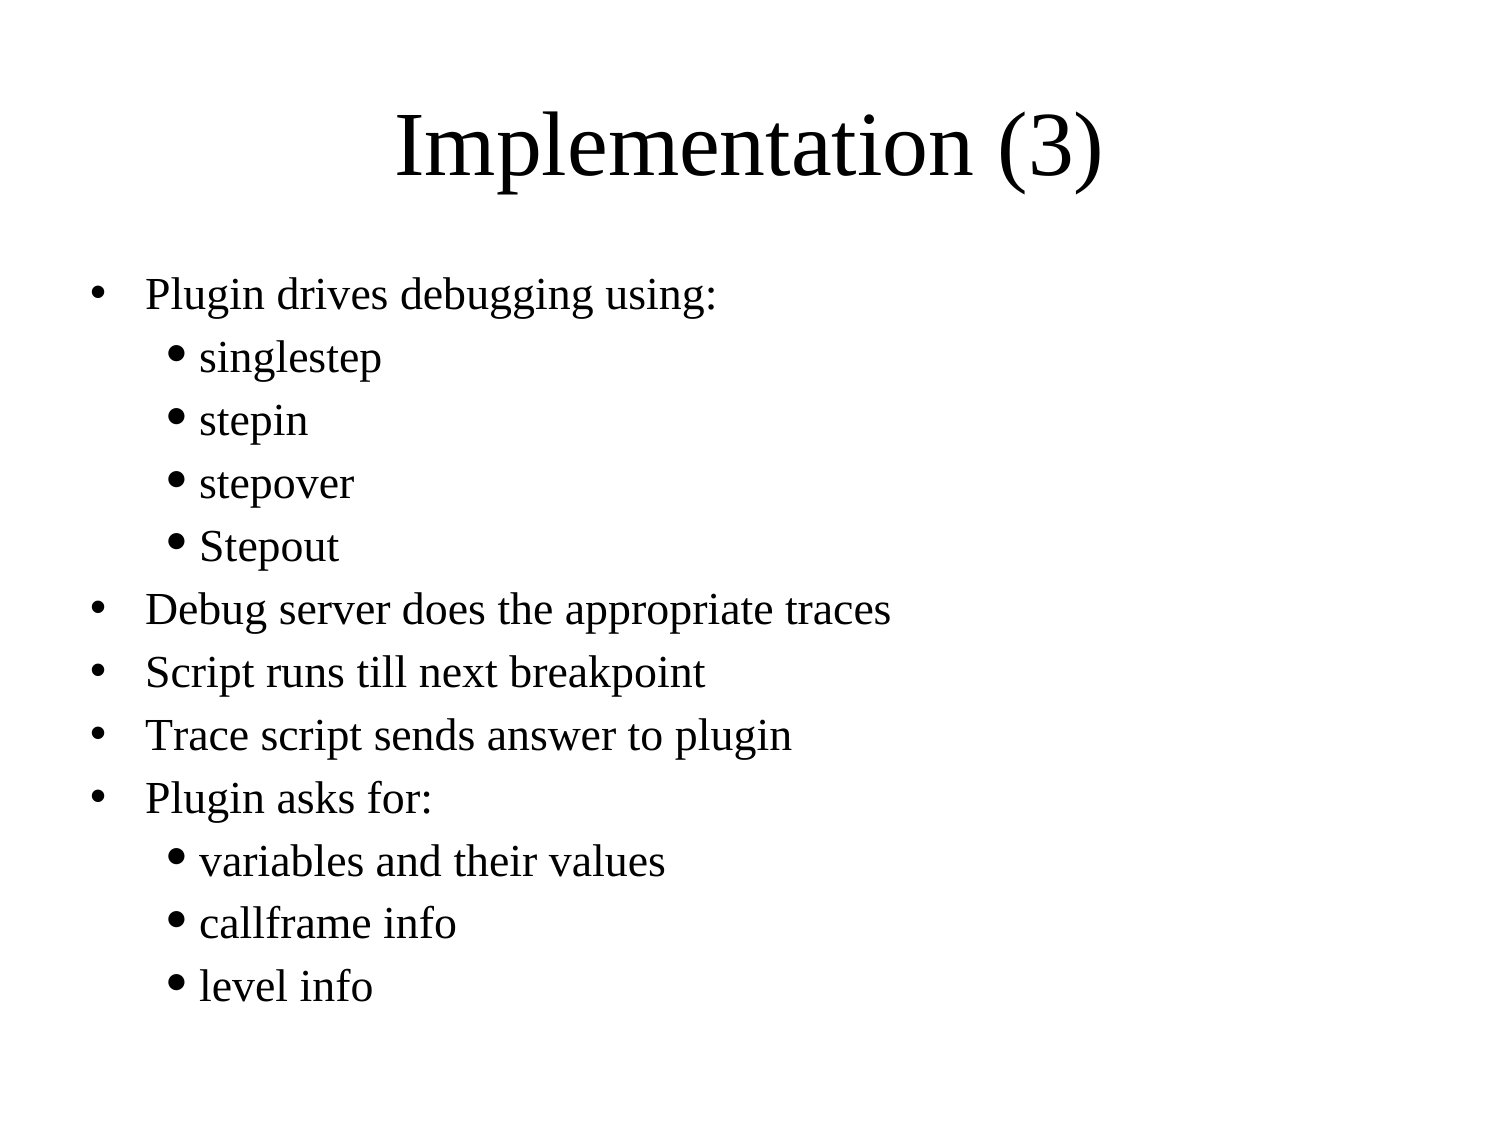

Implementation (3)
Plugin drives debugging using:
 singlestep
 stepin
 stepover
 Stepout
Debug server does the appropriate traces
Script runs till next breakpoint
Trace script sends answer to plugin
Plugin asks for:
 variables and their values
 callframe info
 level info